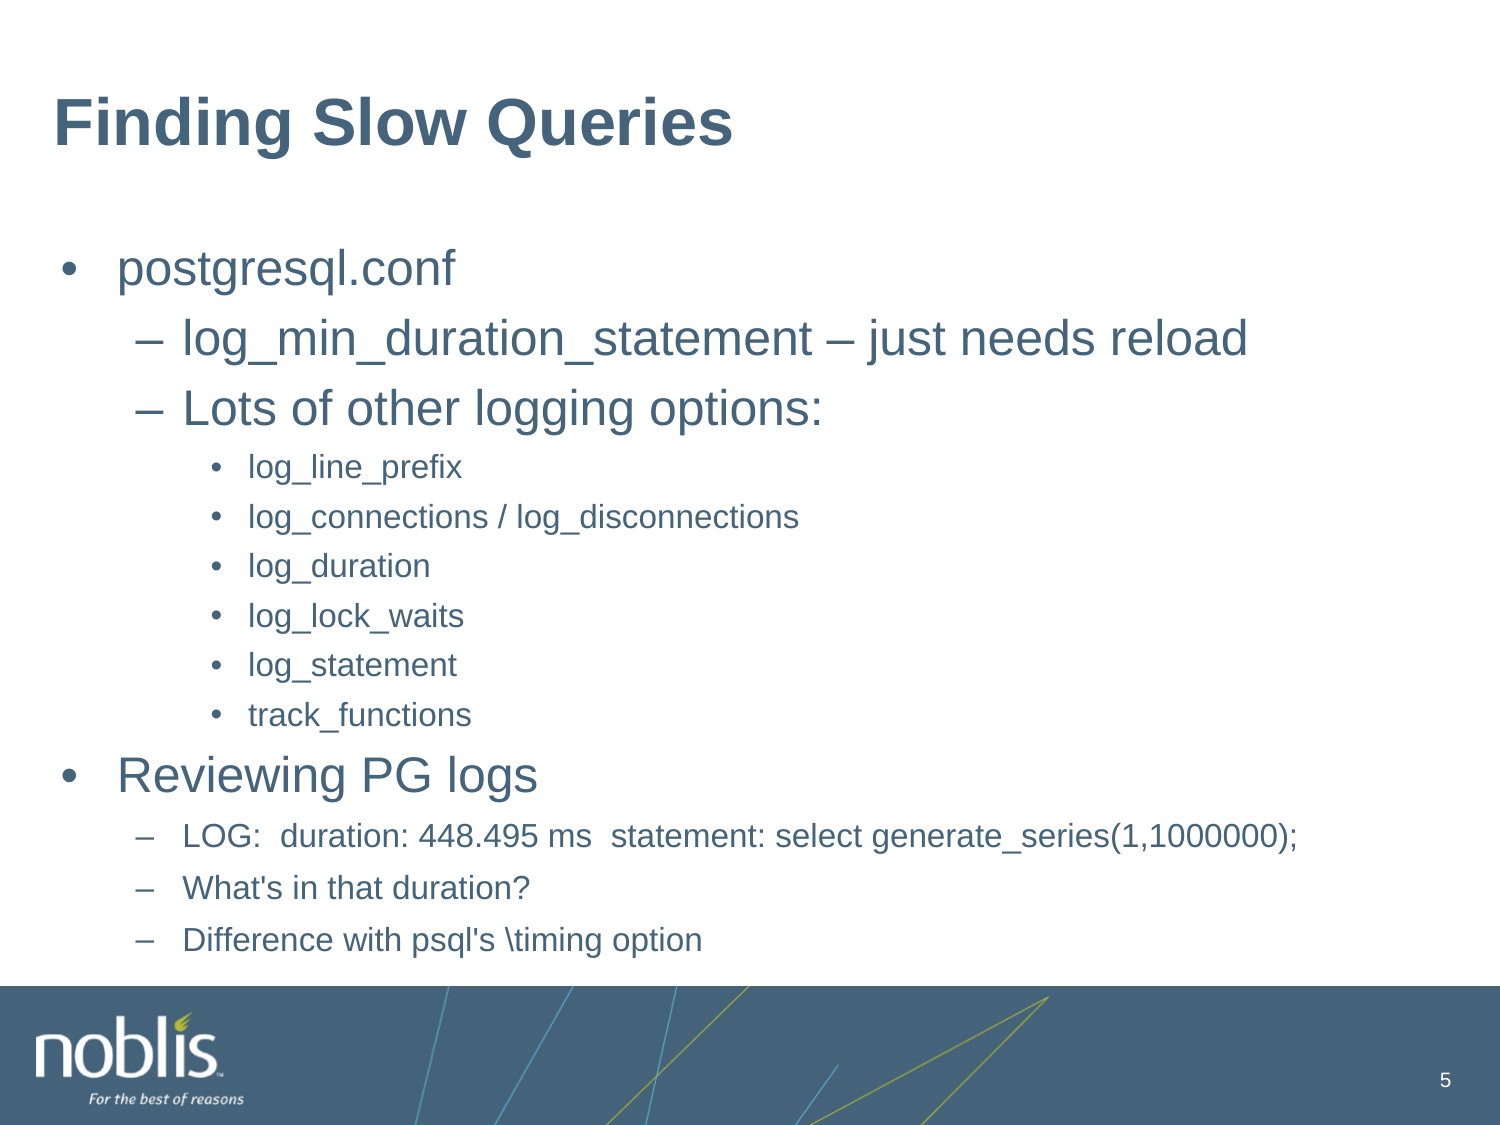

# Finding Slow Queries
postgresql.conf
log_min_duration_statement – just needs reload
Lots of other logging options:
log_line_prefix
log_connections / log_disconnections
log_duration
log_lock_waits
log_statement
track_functions
Reviewing PG logs
LOG: duration: 448.495 ms statement: select generate_series(1,1000000);
What's in that duration?
Difference with psql's \timing option